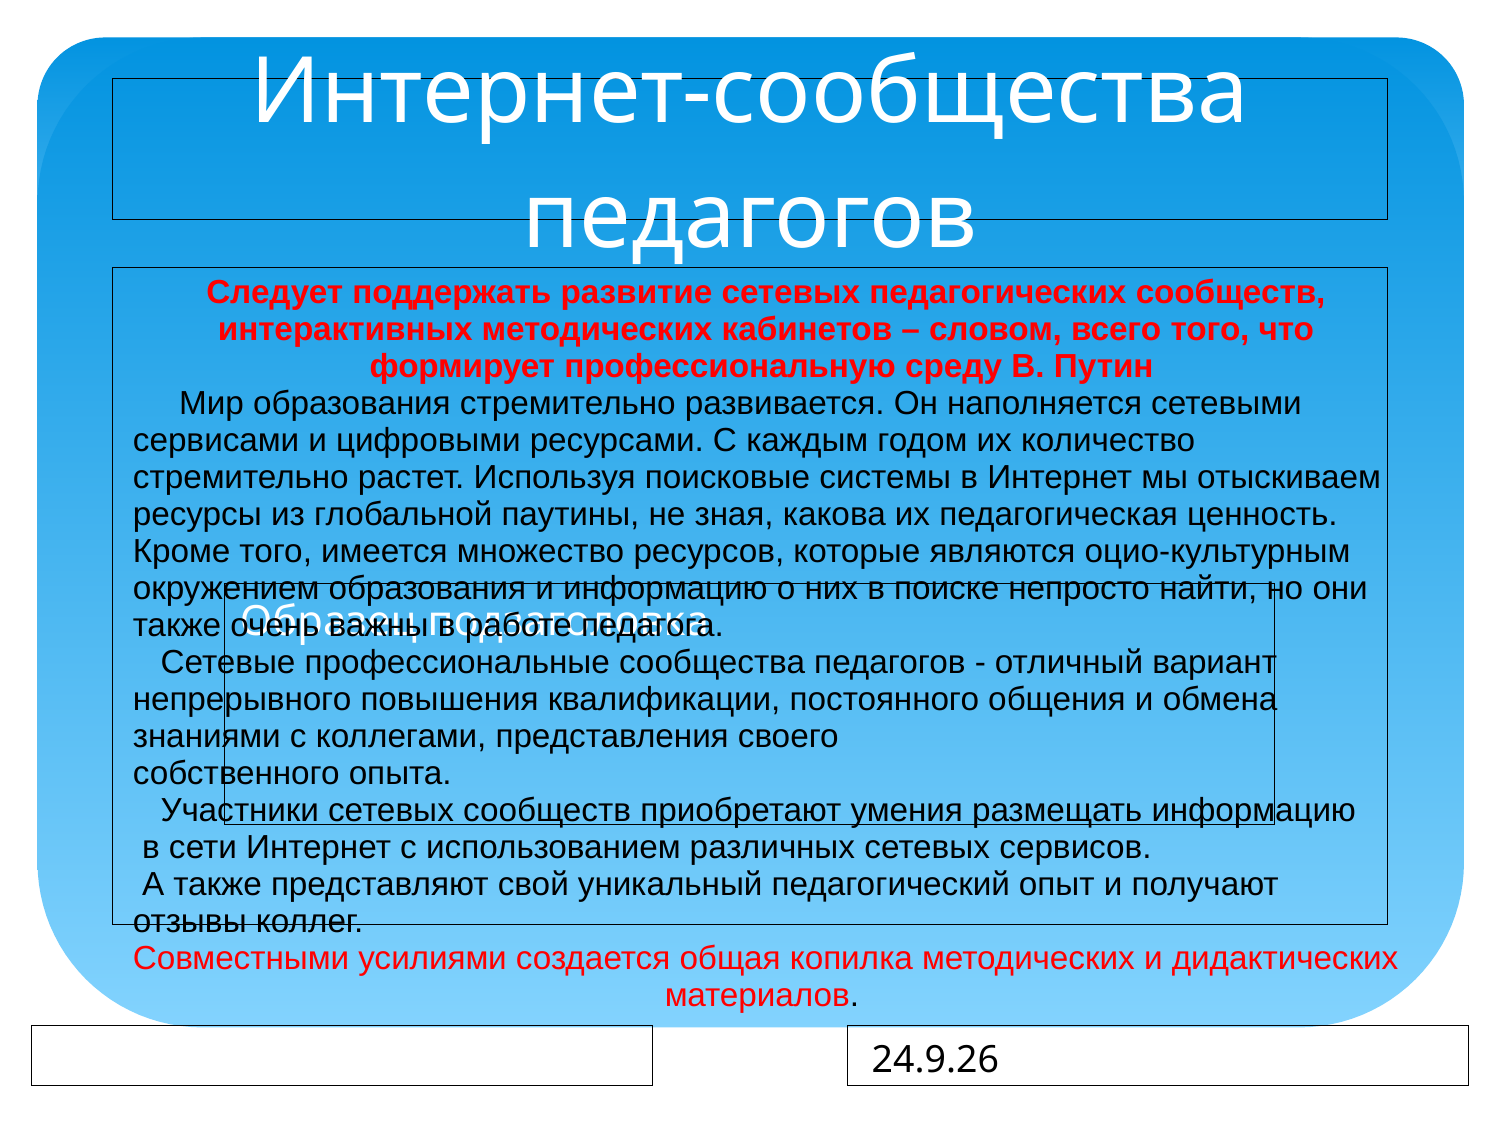

# Интернет-сообщества педагогов
Следует поддержать развитие сетевых педагогических сообществ, интерактивных методических кабинетов – словом, всего того, что формирует профессиональную среду В. Путин
 Мир образования стремительно развивается. Он наполняется сетевыми сервисами и цифровыми ресурсами. С каждым годом их количество стремительно растет. Используя поисковые системы в Интернет мы отыскиваем ресурсы из глобальной паутины, не зная, какова их педагогическая ценность.
Кроме того, имеется множество ресурсов, которые являются оцио-культурным окружением образования и информацию о них в поиске непросто найти, но они также очень важны в работе педагога.
 Сетевые профессиональные сообщества педагогов - отличный вариант непрерывного повышения квалификации, постоянного общения и обмена знаниями с коллегами, представления своего
собственного опыта.
 Участники сетевых сообществ приобретают умения размещать информацию
 в сети Интернет с использованием различных сетевых сервисов.
 А также представляют свой уникальный педагогический опыт и получают
отзывы коллег.
Совместными усилиями создается общая копилка методических и дидактических материалов.